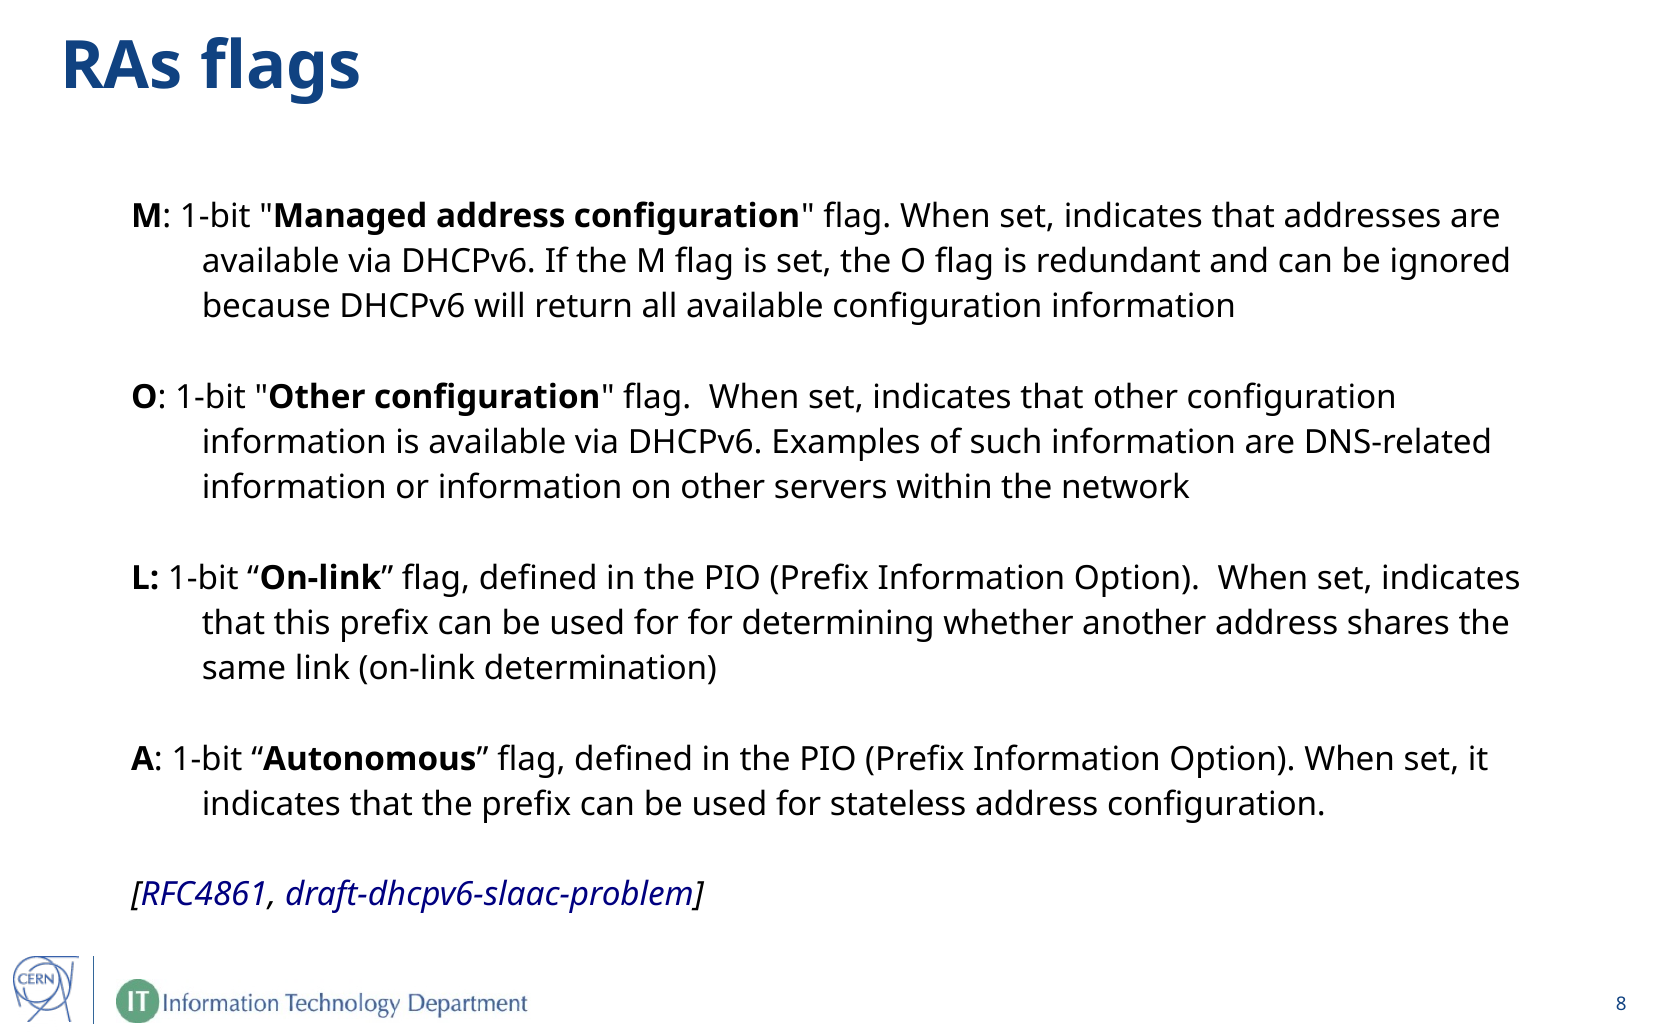

# RAs flags
M: 1-bit "Managed address configuration" flag. When set, indicates that addresses are available via DHCPv6. If the M flag is set, the O flag is redundant and can be ignored because DHCPv6 will return all available configuration information
O: 1-bit "Other configuration" flag. When set, indicates that other configuration information is available via DHCPv6. Examples of such information are DNS-related information or information on other servers within the network
L: 1-bit “On-link” flag, defined in the PIO (Prefix Information Option). When set, indicates that this prefix can be used for for determining whether another address shares the same link (on-link determination)
A: 1-bit “Autonomous” flag, defined in the PIO (Prefix Information Option). When set, it indicates that the prefix can be used for stateless address configuration.
[RFC4861, draft-dhcpv6-slaac-problem]